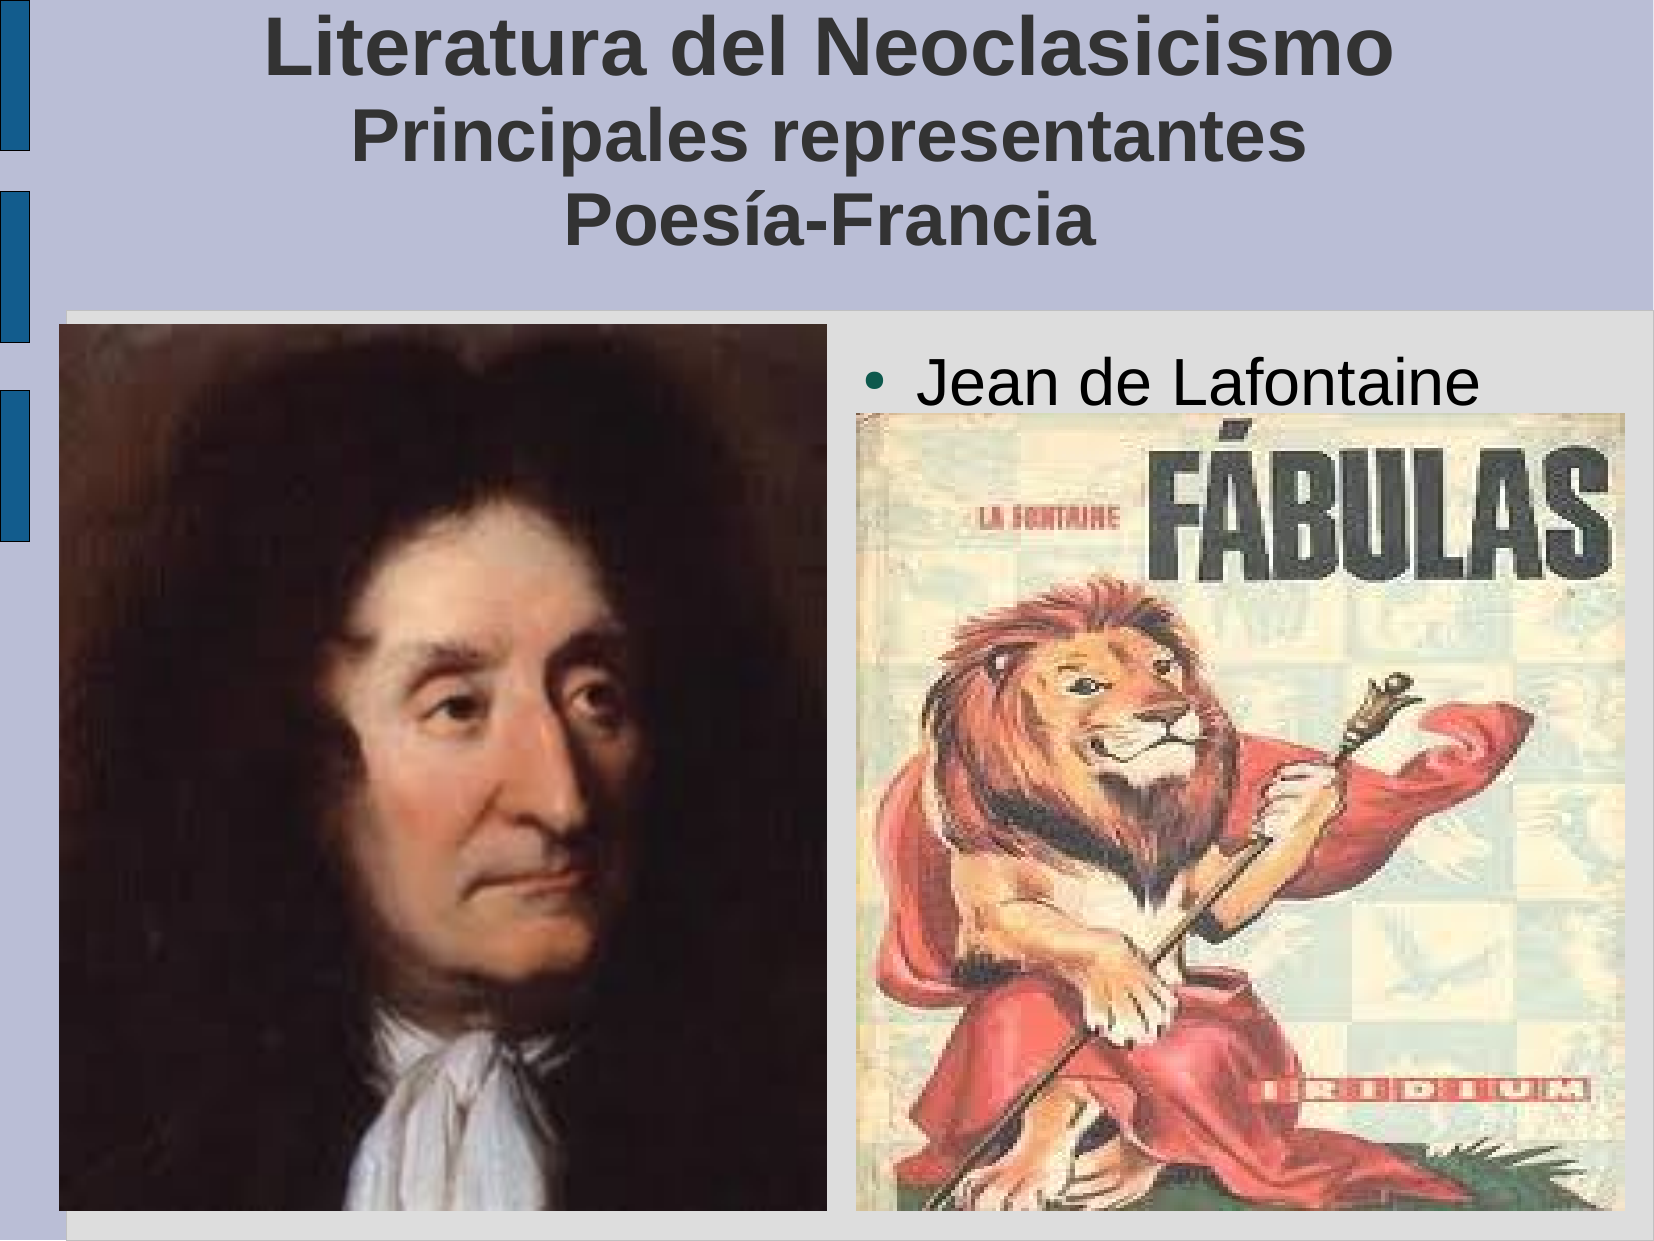

# Literatura del Neoclasicismo Principales representantes Poesía-Francia
Jean de Lafontaine